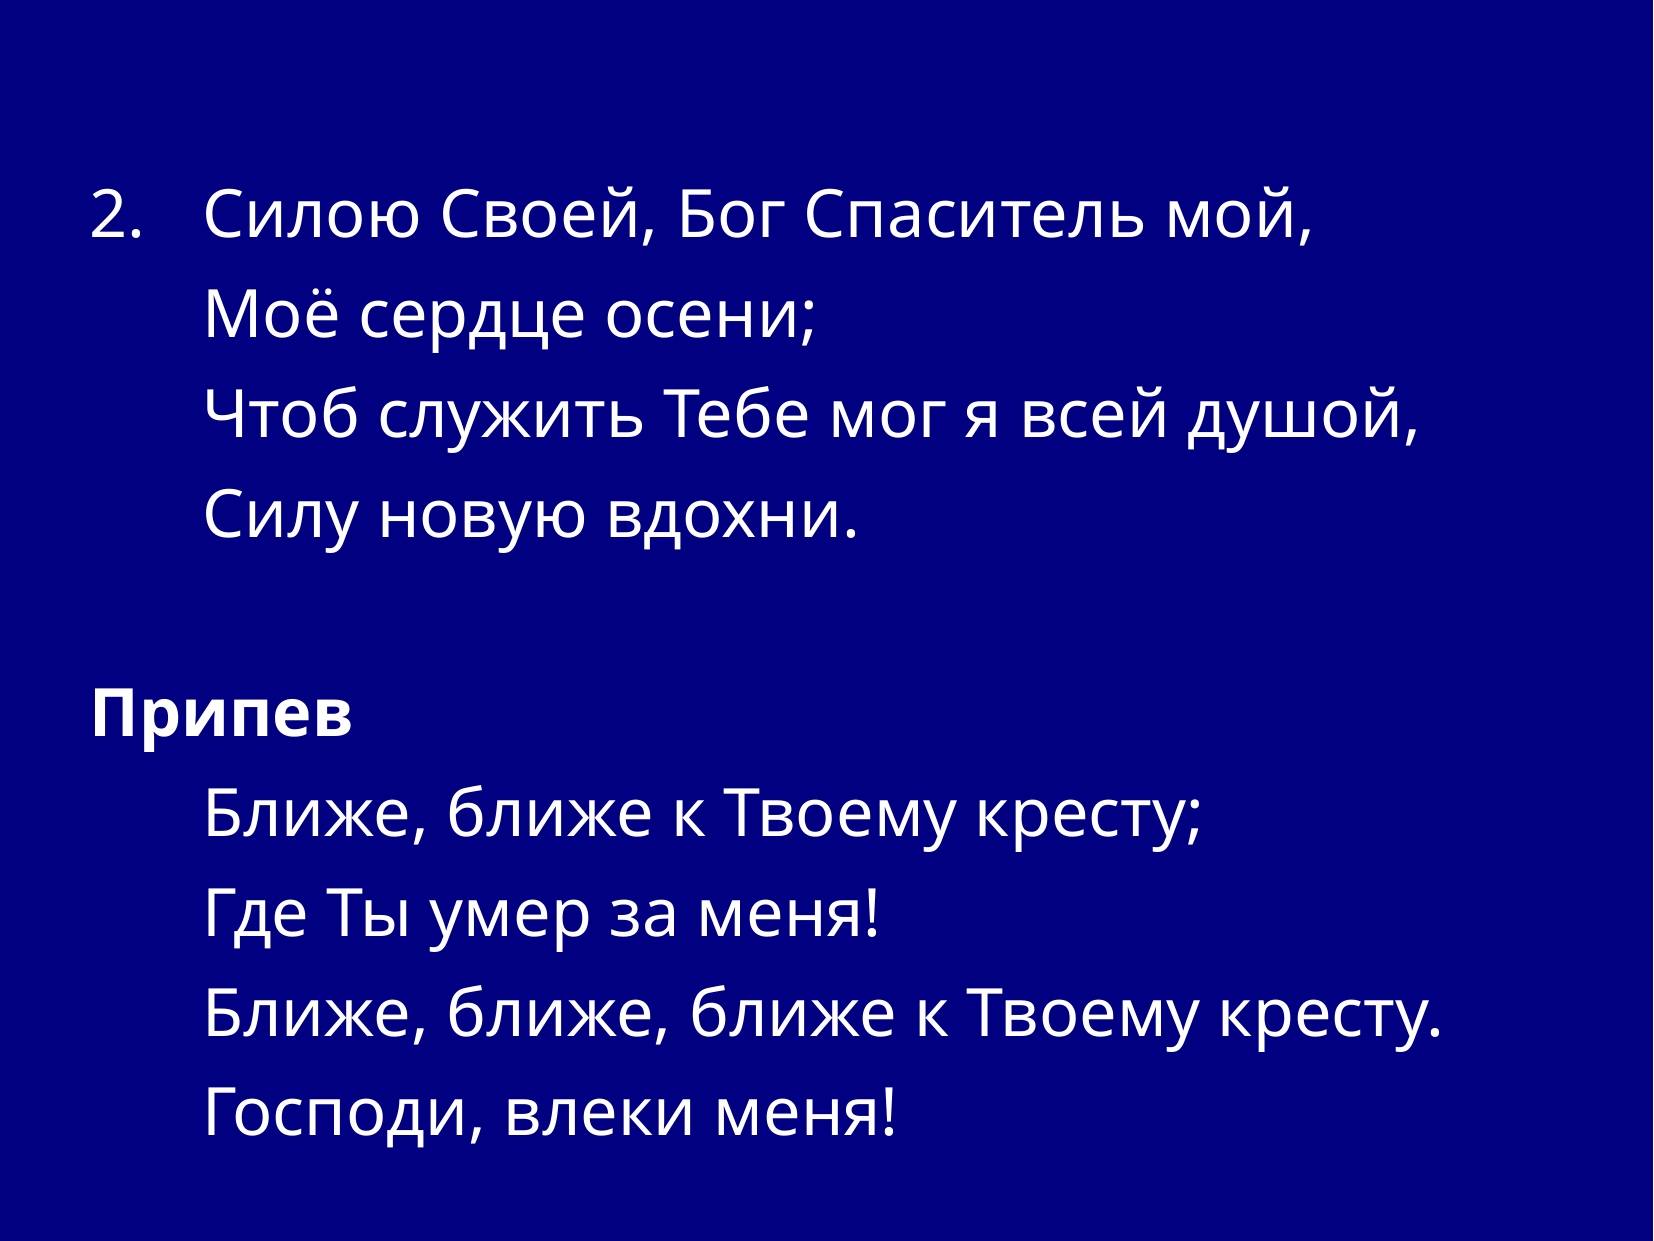

2.	Силою Своей, Бог Спаситель мой,
	Моё сердце осени;
	Чтоб служить Тебе мог я всей душой,
	Силу новую вдохни.
Припев
	Ближе, ближе к Твоему кресту;
	Где Ты умер за меня!
	Ближе, ближе, ближе к Твоему кресту.
	Господи, влеки меня!